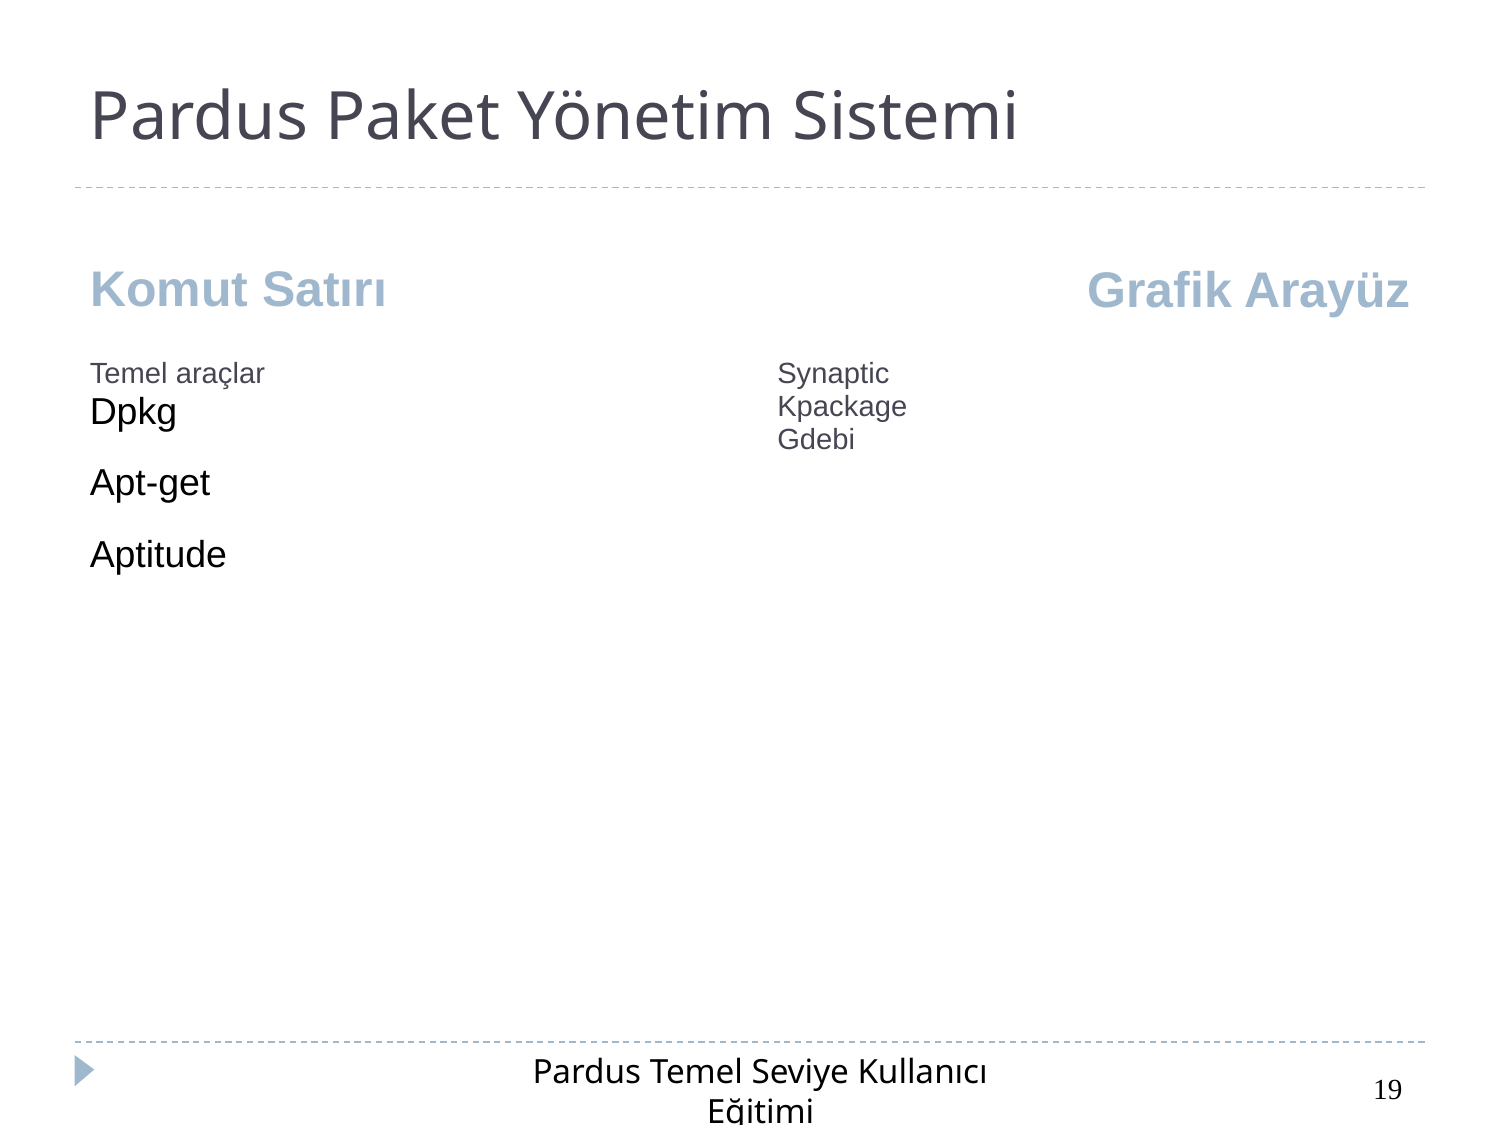

# Pardus Paket Yönetim Sistemi
Komut Satırı
Grafik Arayüz
Temel araçlar
Dpkg
Apt-get
Aptitude
Synaptic
Kpackage
Gdebi